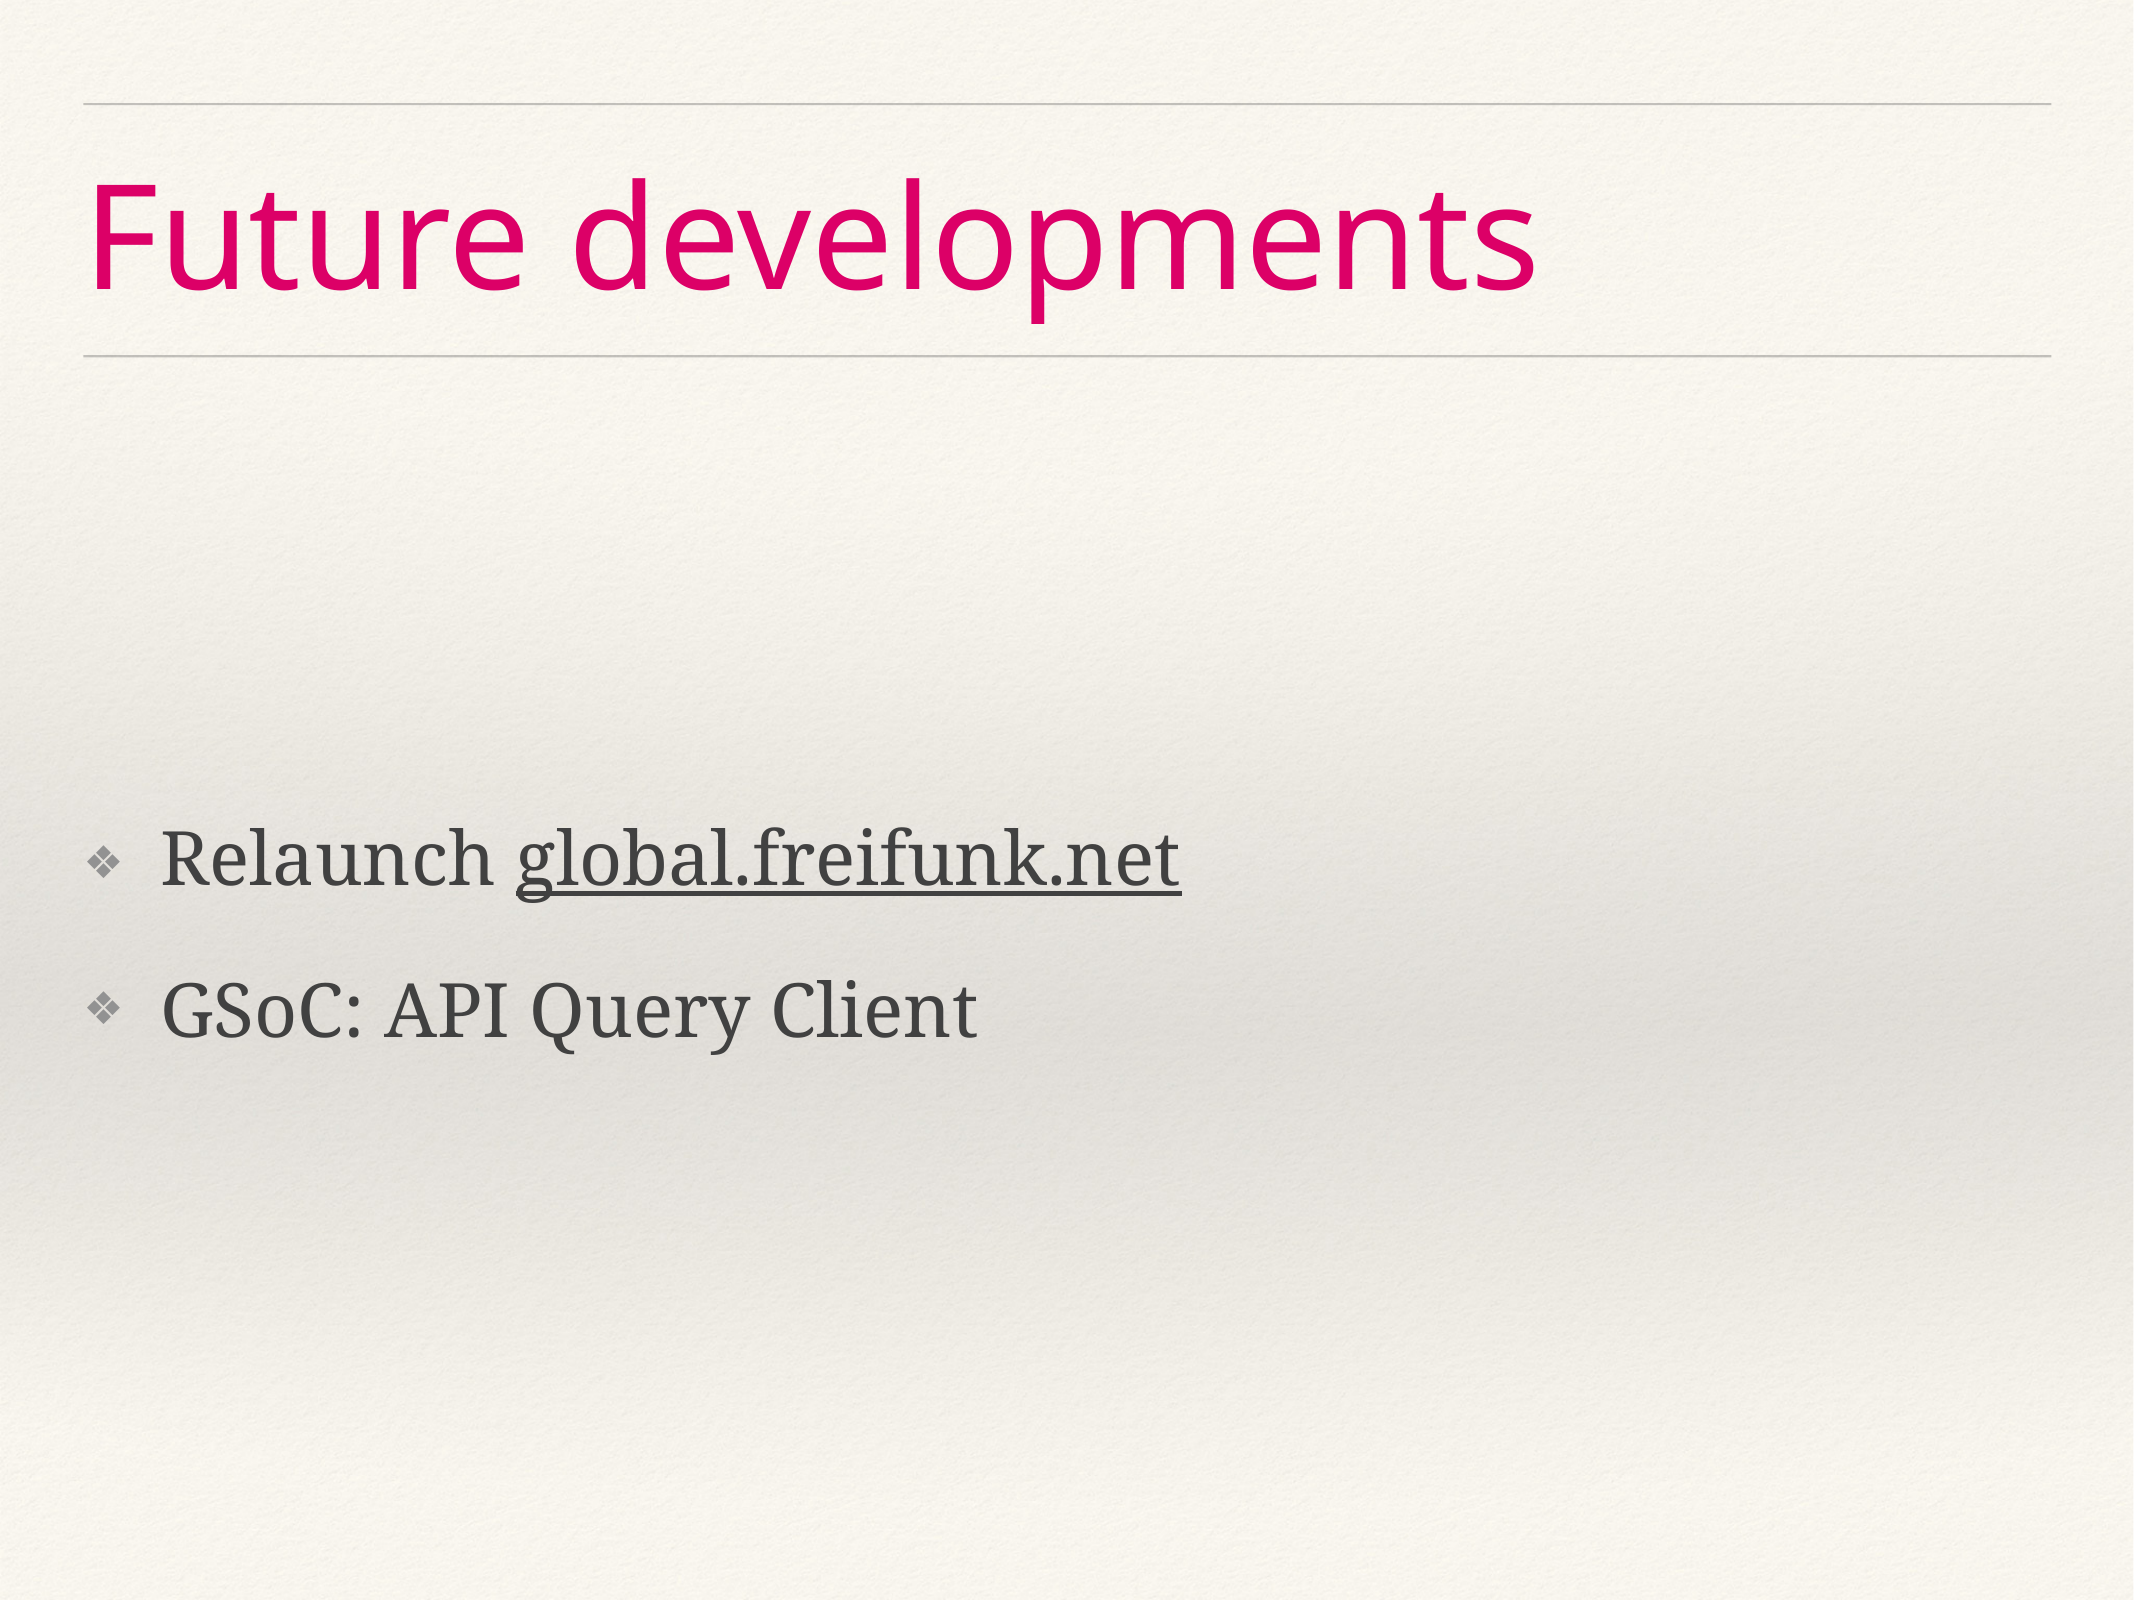

# Future developments
Relaunch global.freifunk.net
GSoC: API Query Client